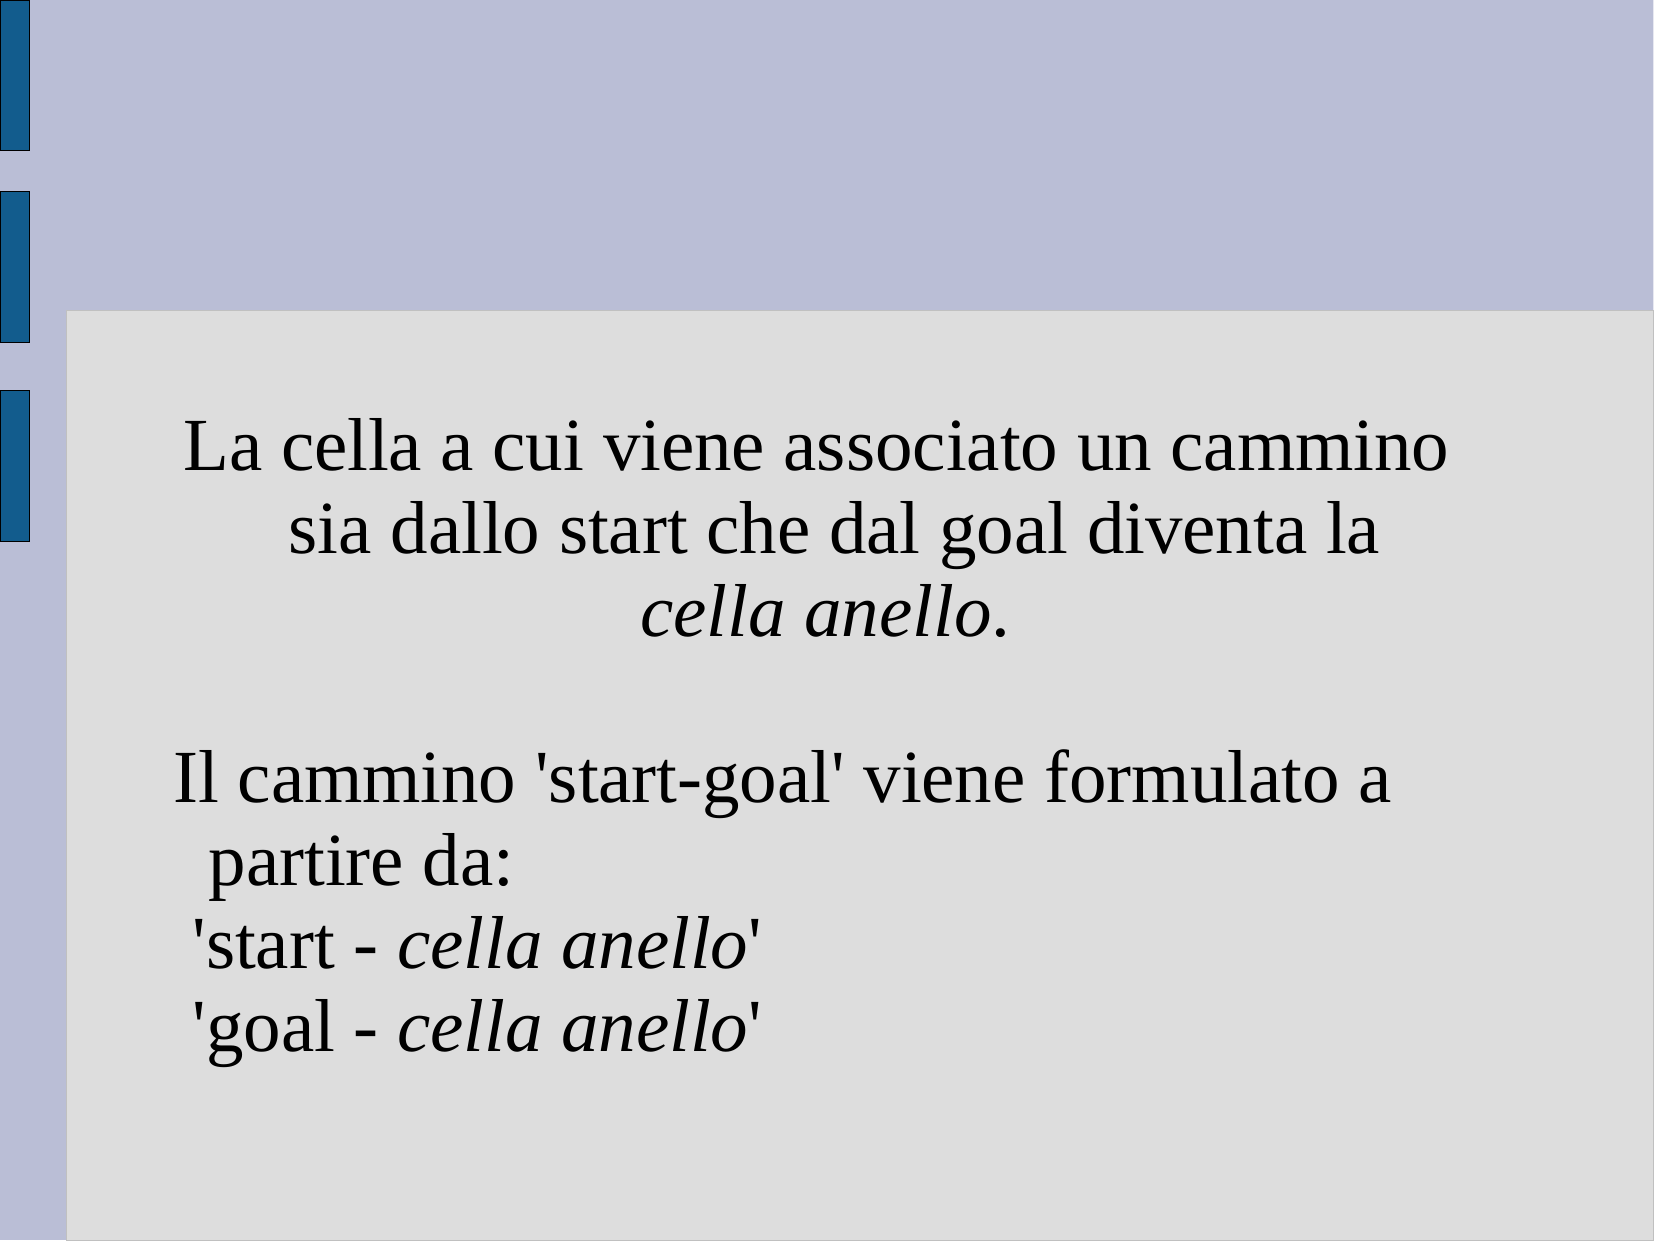

#
La cella a cui viene associato un cammino sia dallo start che dal goal diventa la cella anello.
Il cammino 'start-goal' viene formulato a partire da:
 'start - cella anello'
 'goal - cella anello'